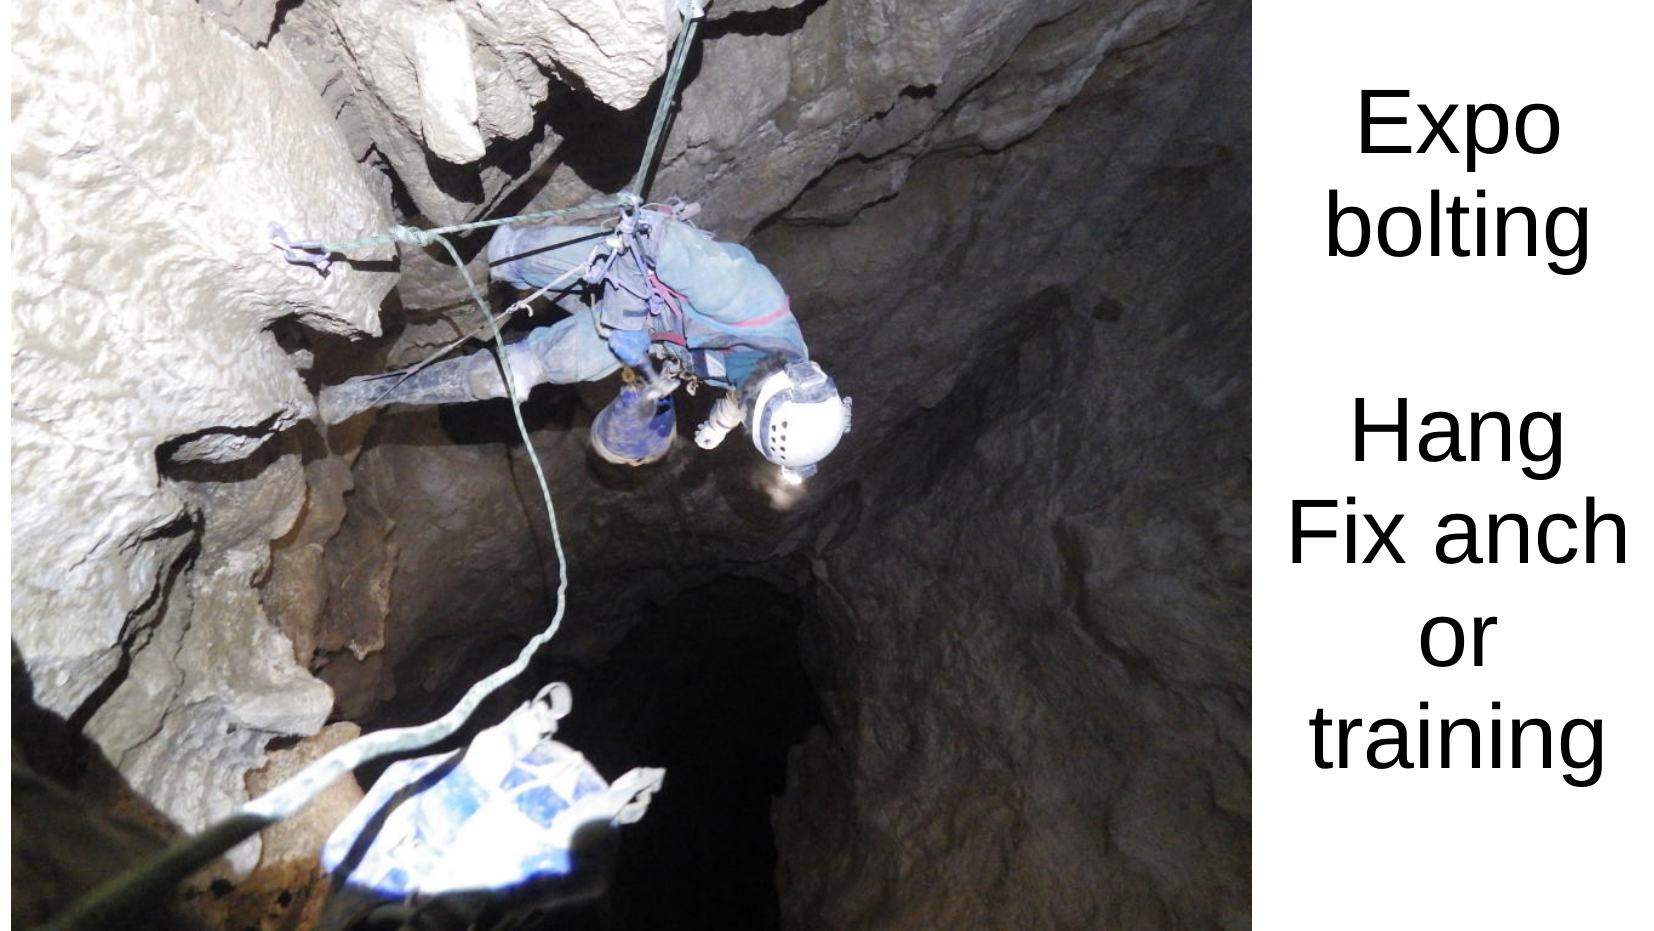

# Expo bolting Hang Fix anch or training